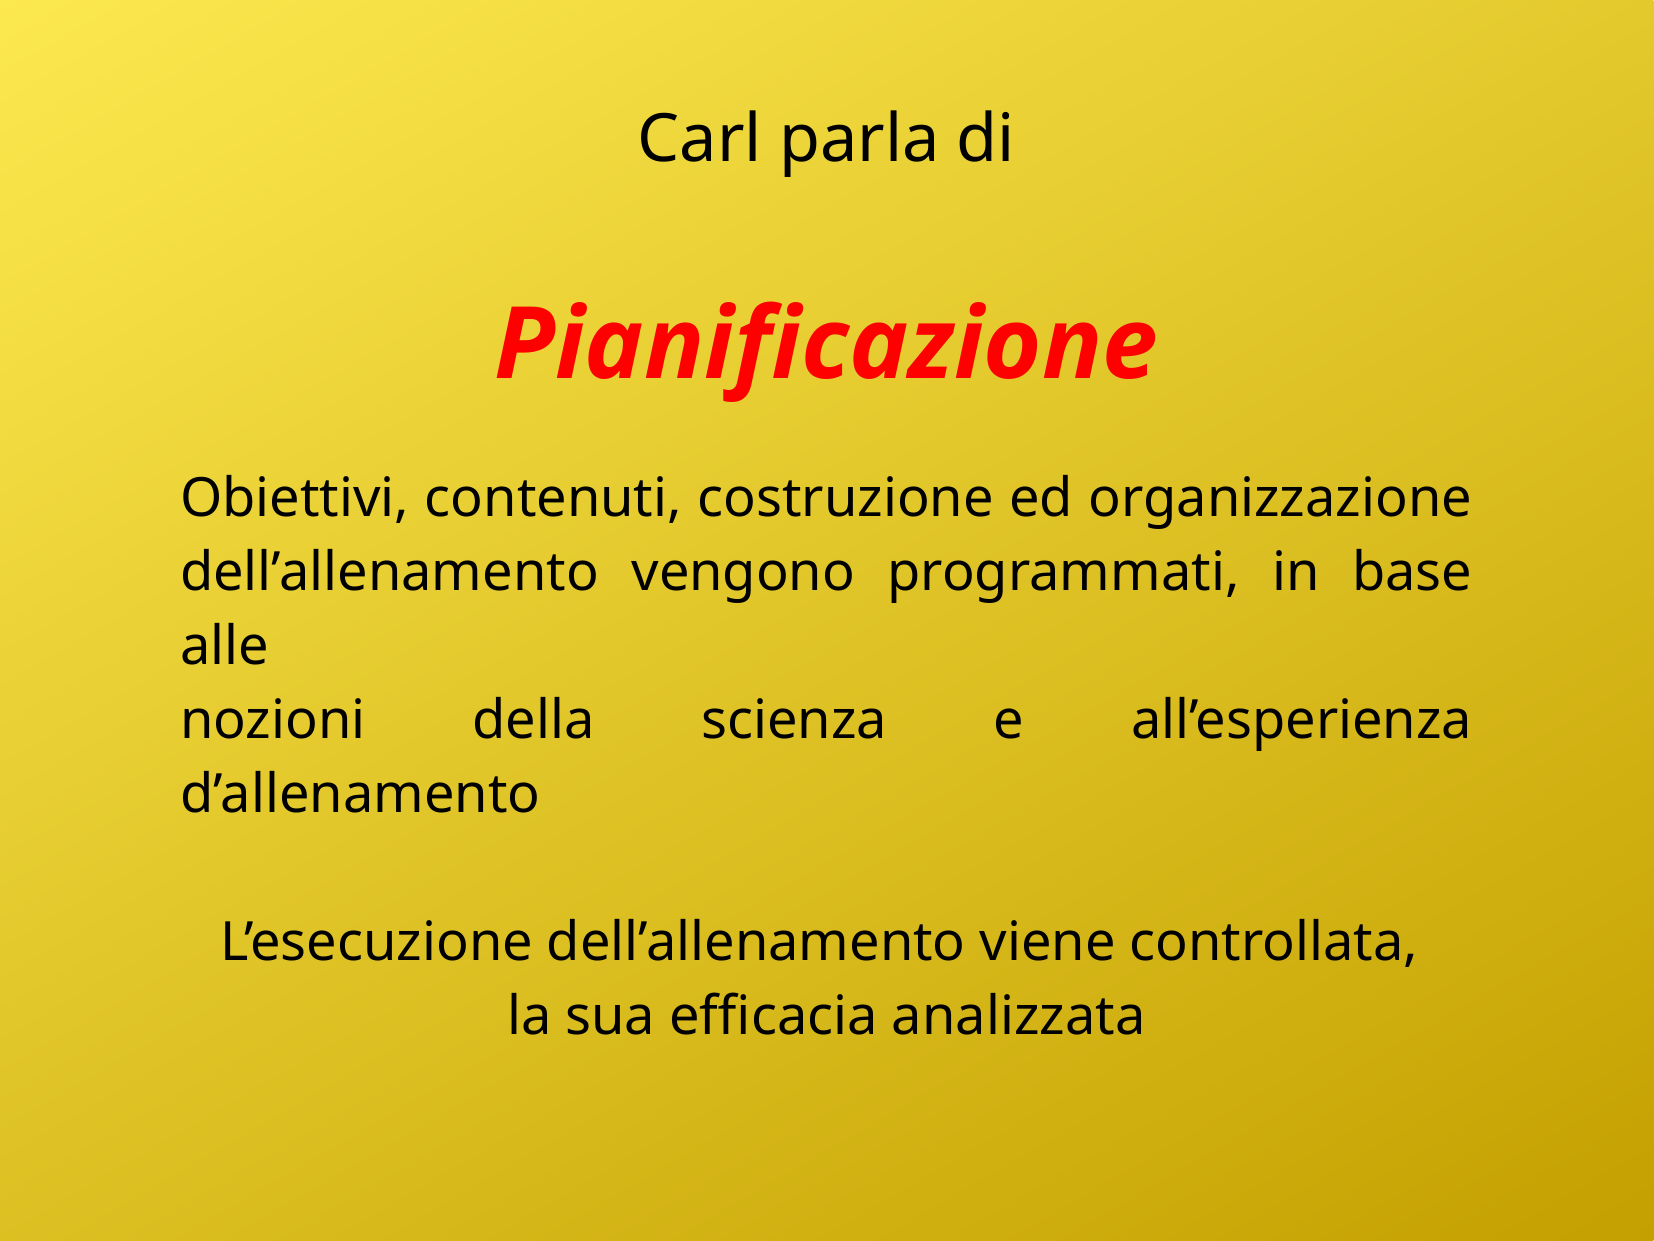

Carl parla di
Pianificazione
Obiettivi, contenuti, costruzione ed organizzazione dell’allenamento vengono programmati, in base alle
nozioni della scienza e all’esperienza d’allenamento
L’esecuzione dell’allenamento viene controllata,
la sua efficacia analizzata